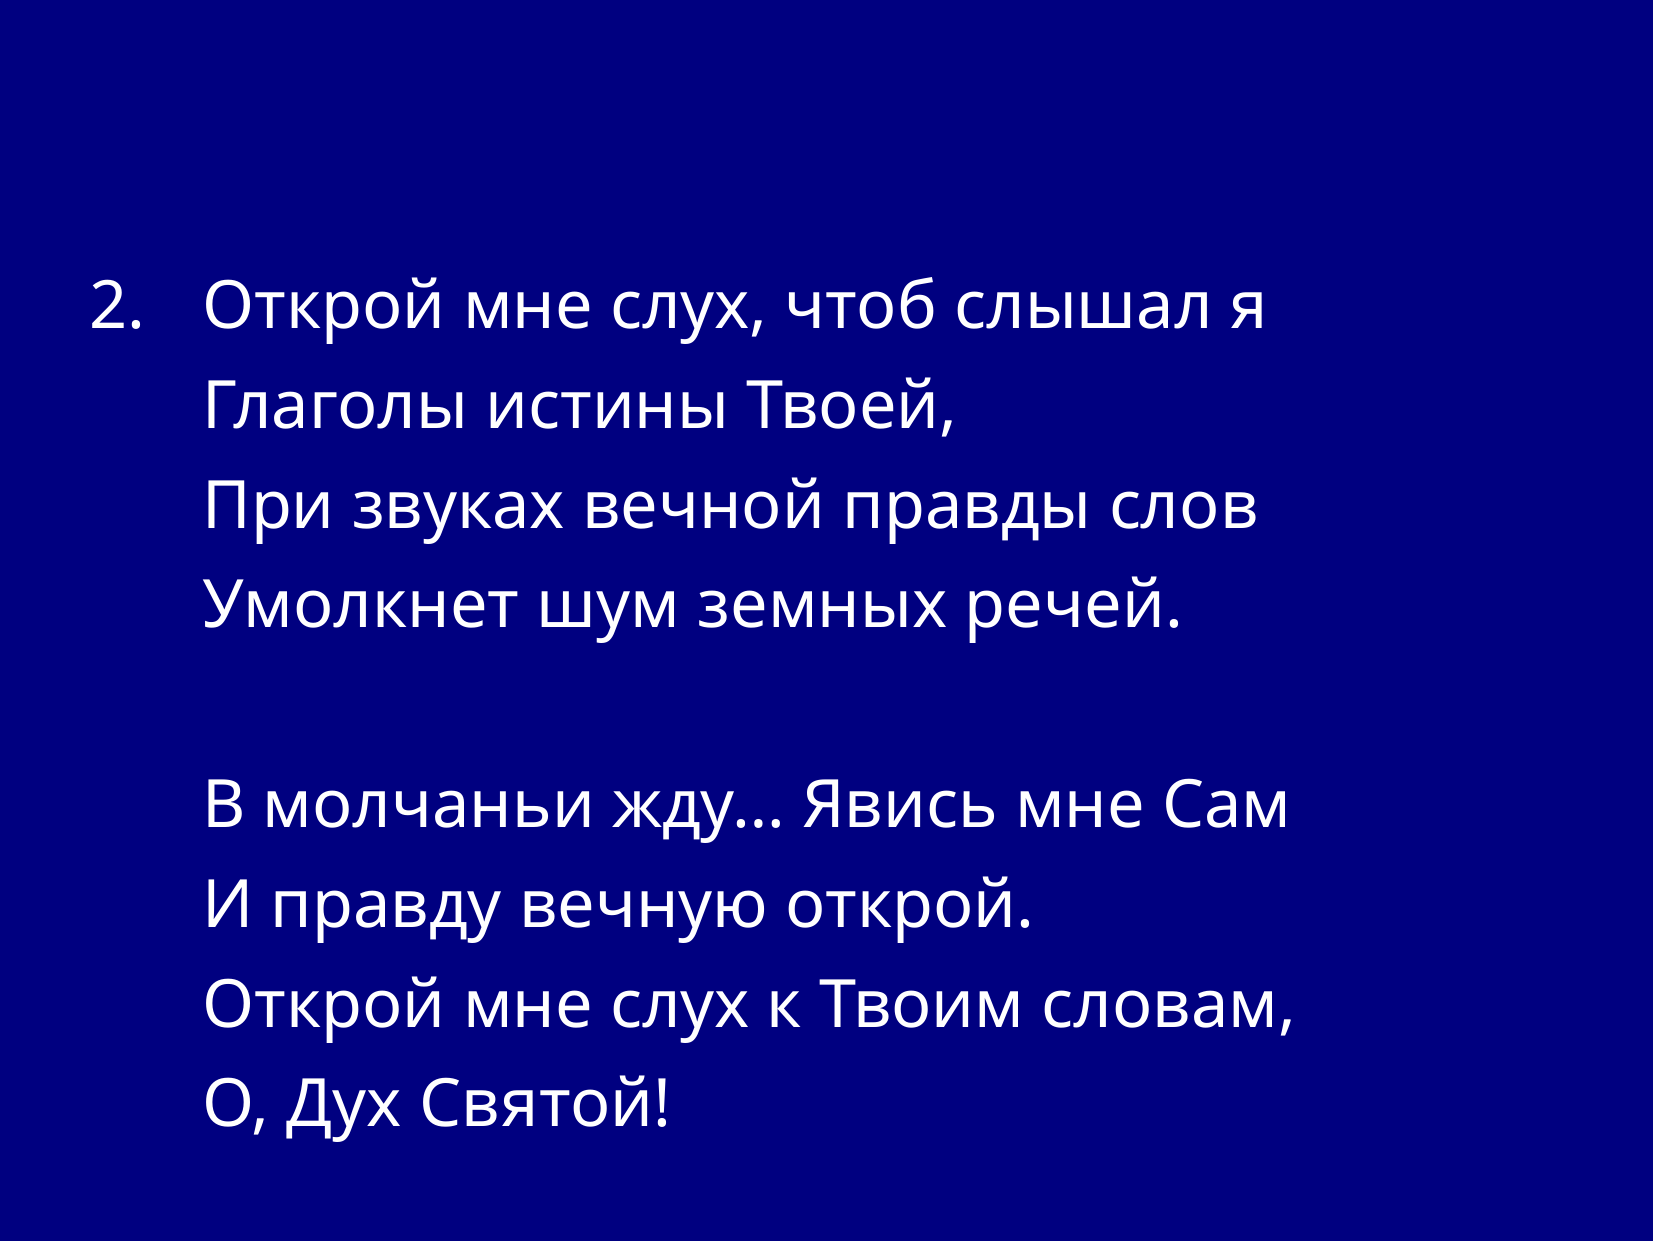

2.	Открой мне слух, чтоб слышал я
	Глаголы истины Твоей,
	При звуках вечной правды слов
	Умолкнет шум земных речей.
	В молчаньи жду… Явись мне Сам
	И правду вечную открой.
	Открой мне слух к Твоим словам,
	О, Дух Святой!